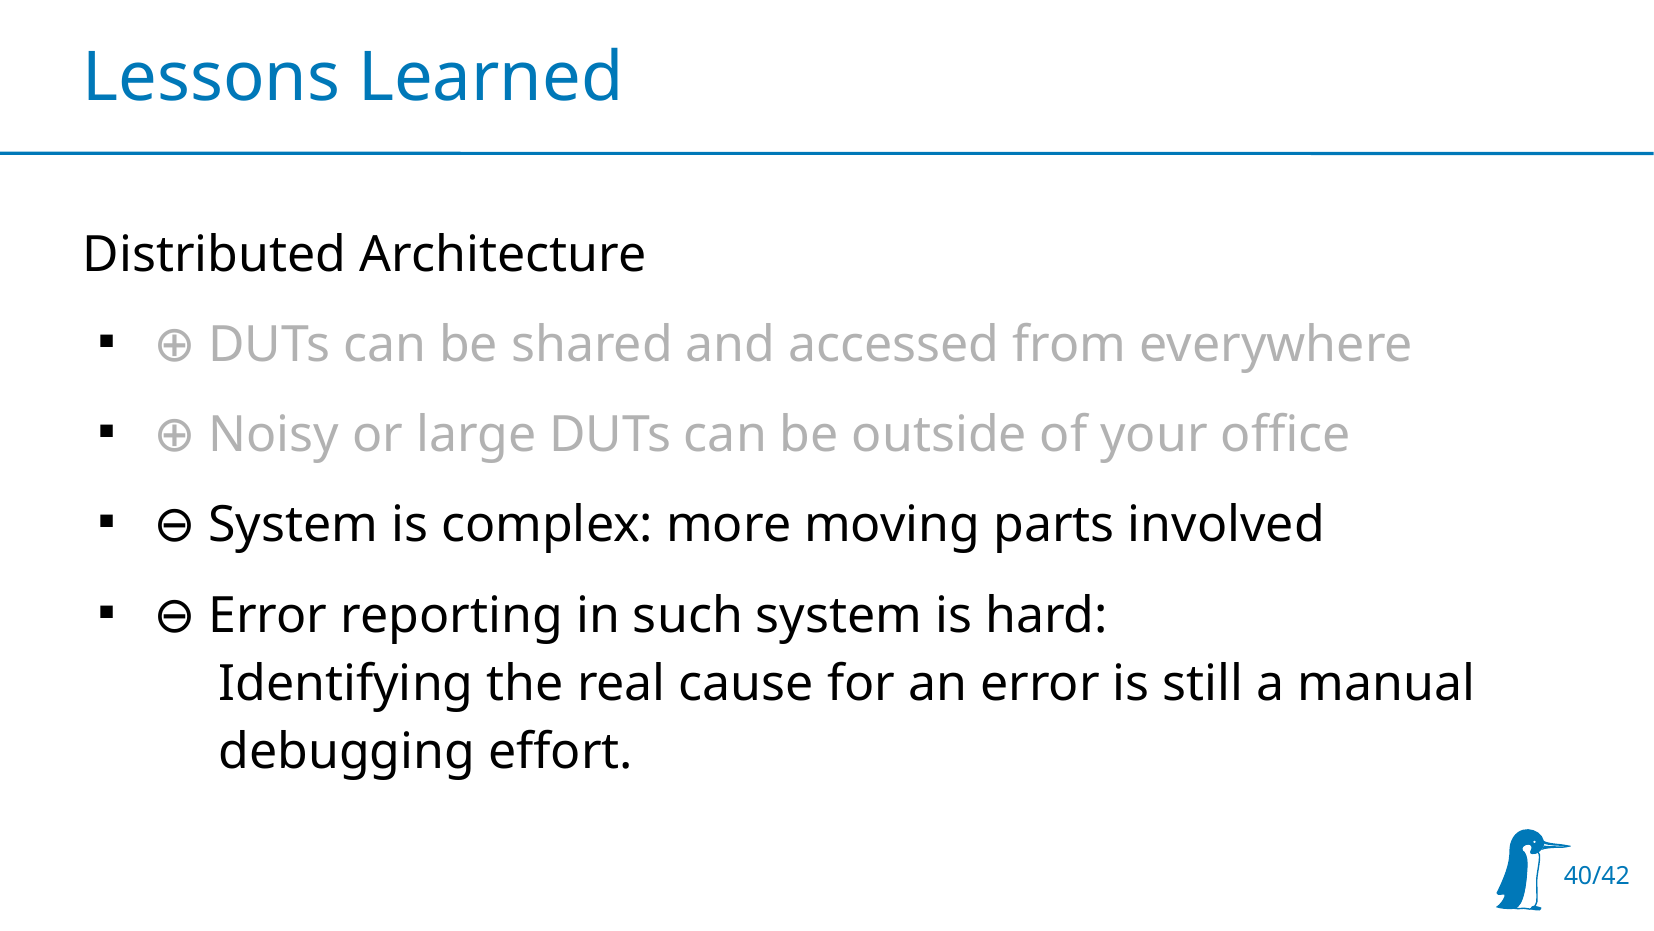

# Lessons Learned
Distributed Architecture
⊕ DUTs can be shared and accessed from everywhere
⊕ Noisy or large DUTs can be outside of your office
⊖ System is complex: more moving parts involved
⊖ Error reporting in such system is hard:
 Identifying the real cause for an error is still a manual
 debugging effort.
40